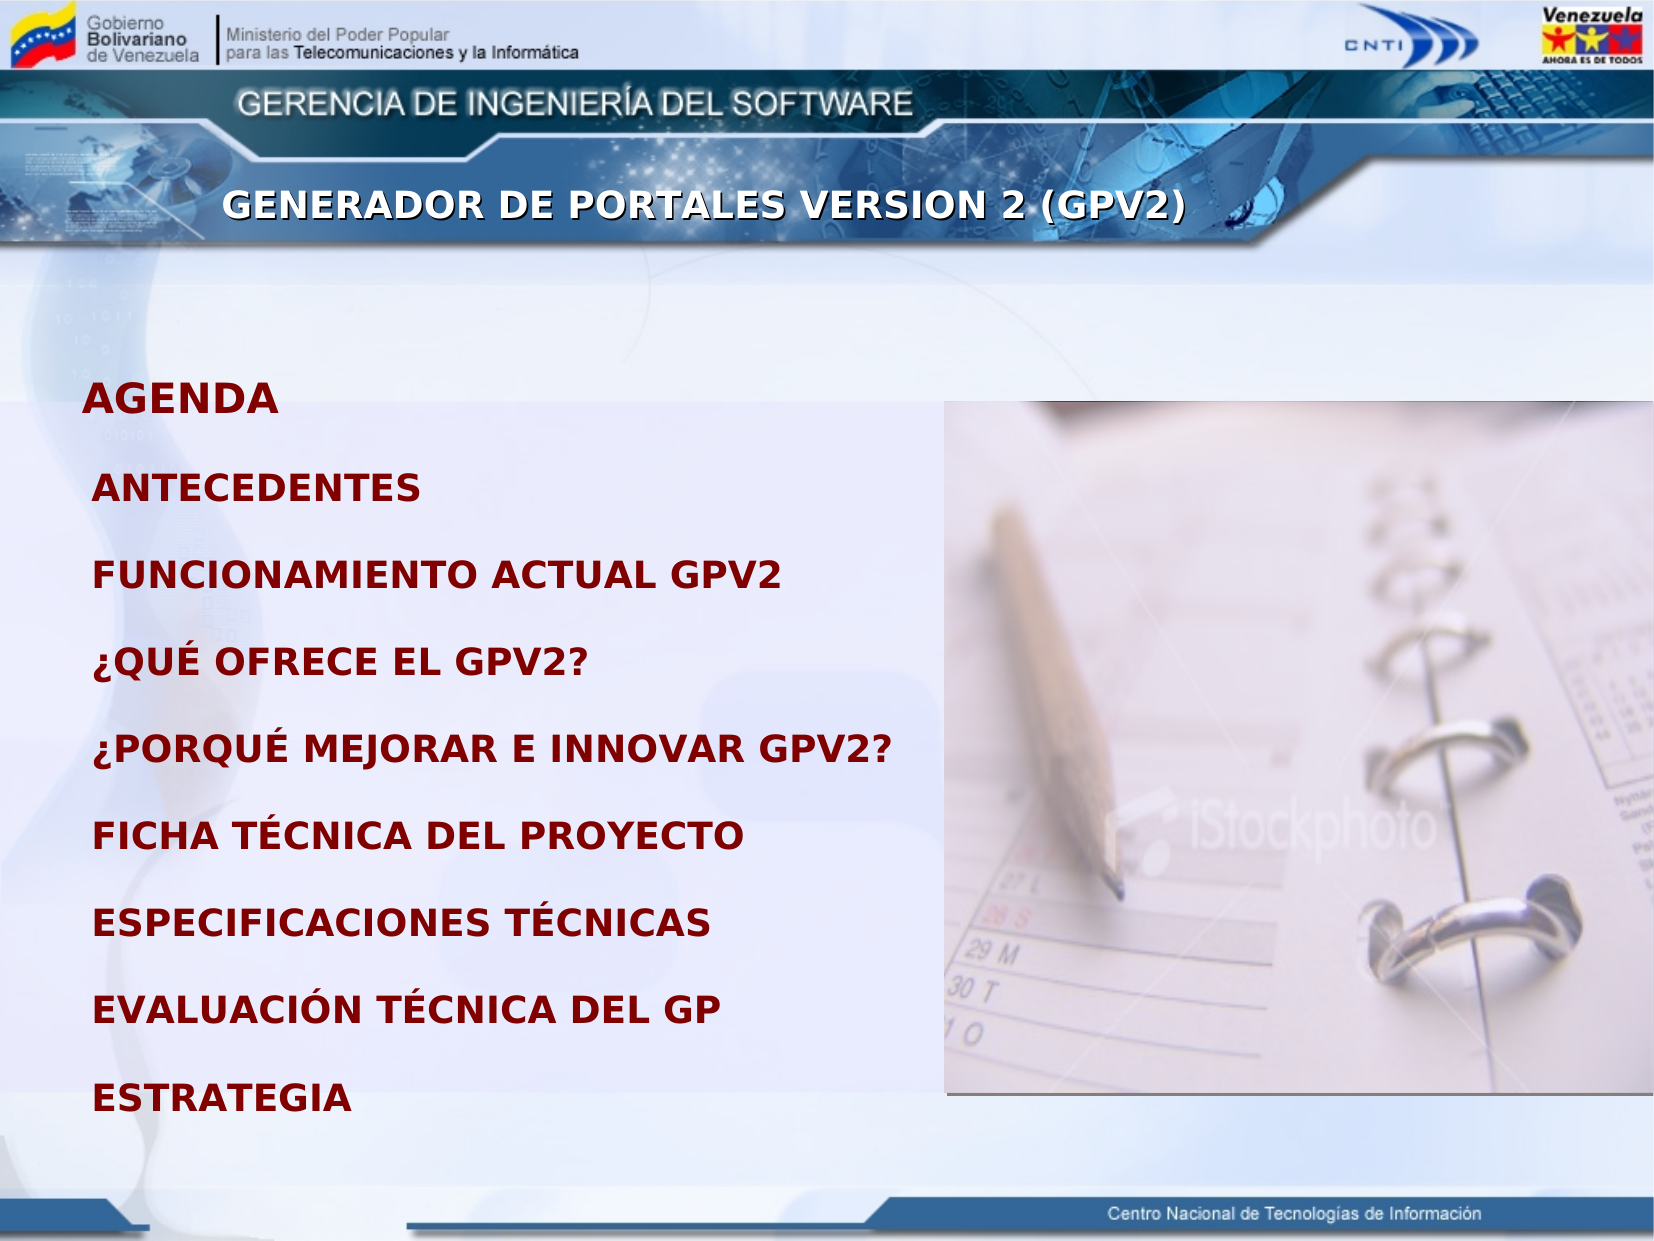

GENERADOR DE PORTALES VERSION 2 (GPV2)
 AGENDA
ANTECEDENTES
FUNCIONAMIENTO ACTUAL GPV2
¿QUÉ OFRECE EL GPV2?
¿PORQUÉ MEJORAR E INNOVAR GPV2?
FICHA TÉCNICA DEL PROYECTO
ESPECIFICACIONES TÉCNICAS
EVALUACIÓN TÉCNICA DEL GP
ESTRATEGIA